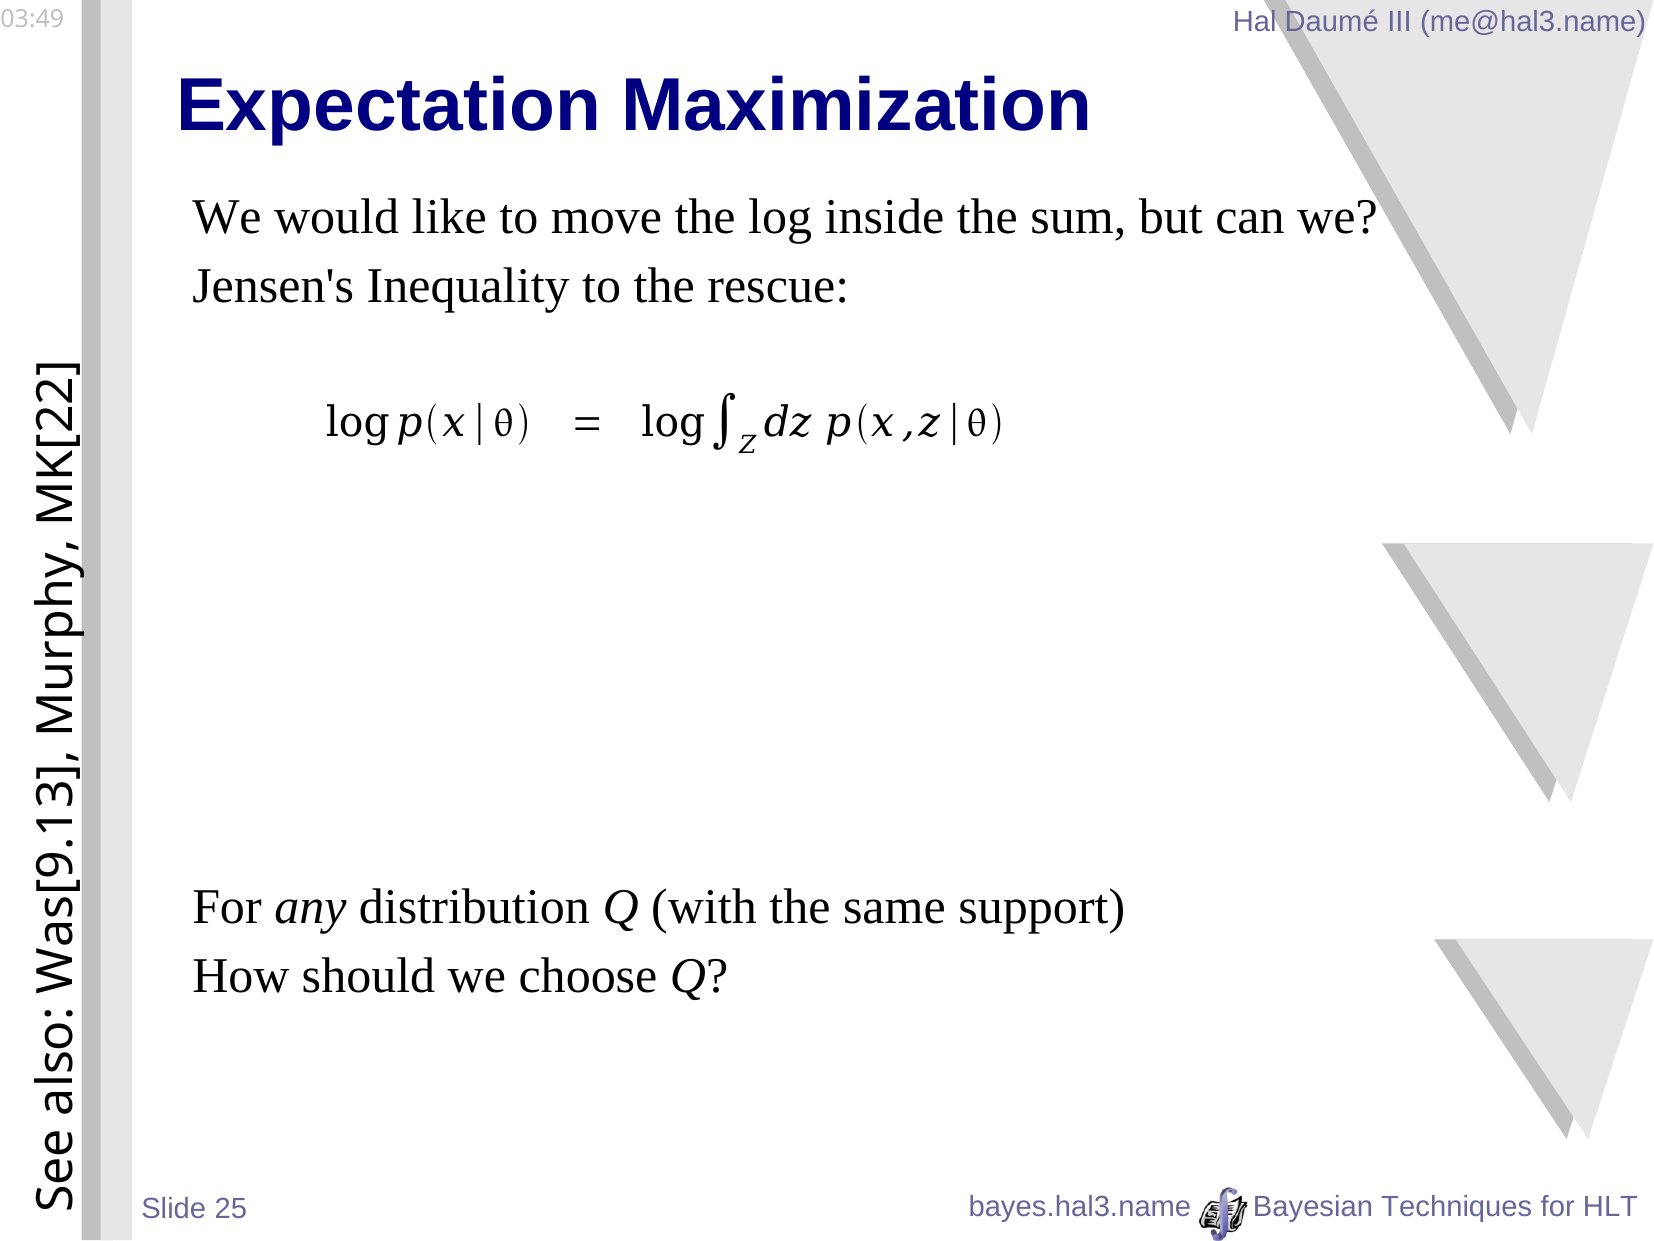

# Expectation Maximization
We would like to move the log inside the sum, but can we?
Jensen's Inequality to the rescue:
For any distribution Q (with the same support)
How should we choose Q?
See also: Was[9.13], Murphy, MK[22]